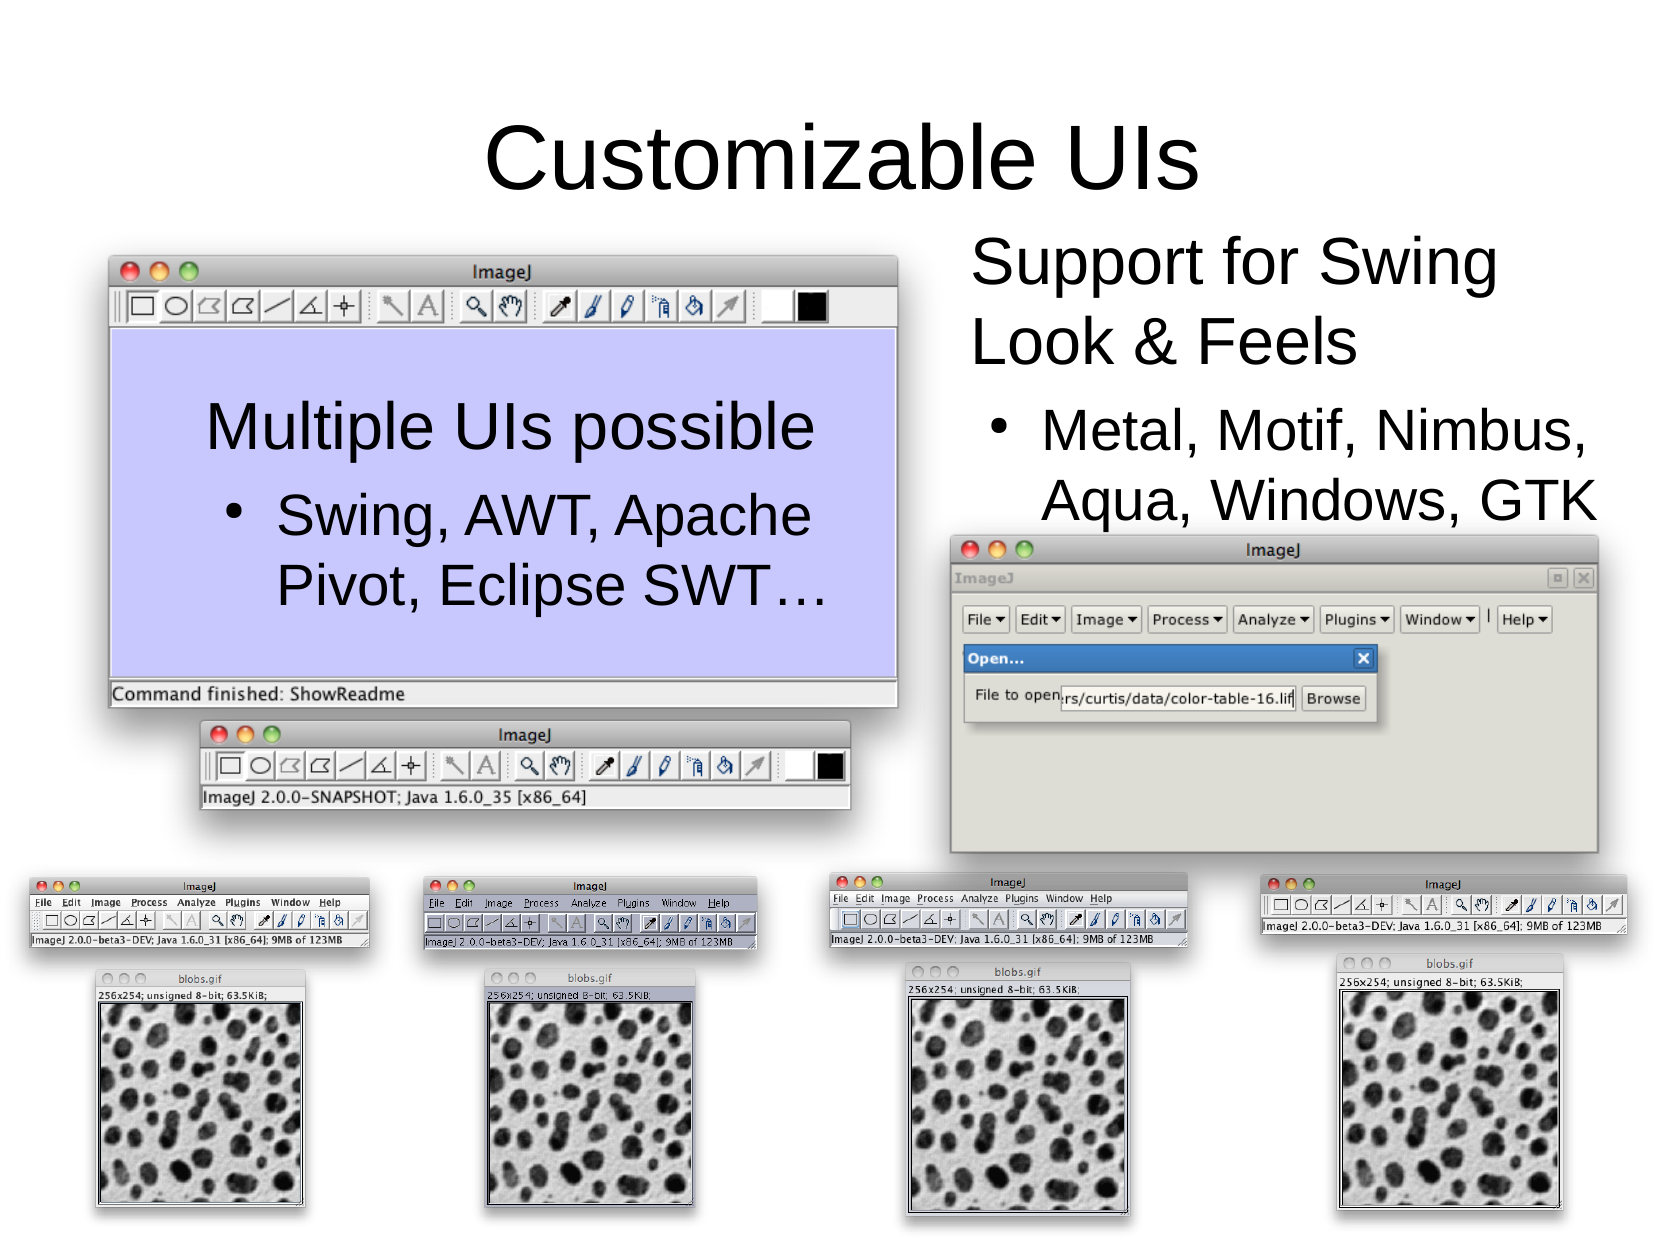

# Customizable UIs
Support for Swing Look & Feels
Metal, Motif, Nimbus, Aqua, Windows, GTK
Multiple UIs possible
Swing, AWT, Apache Pivot, Eclipse SWT…